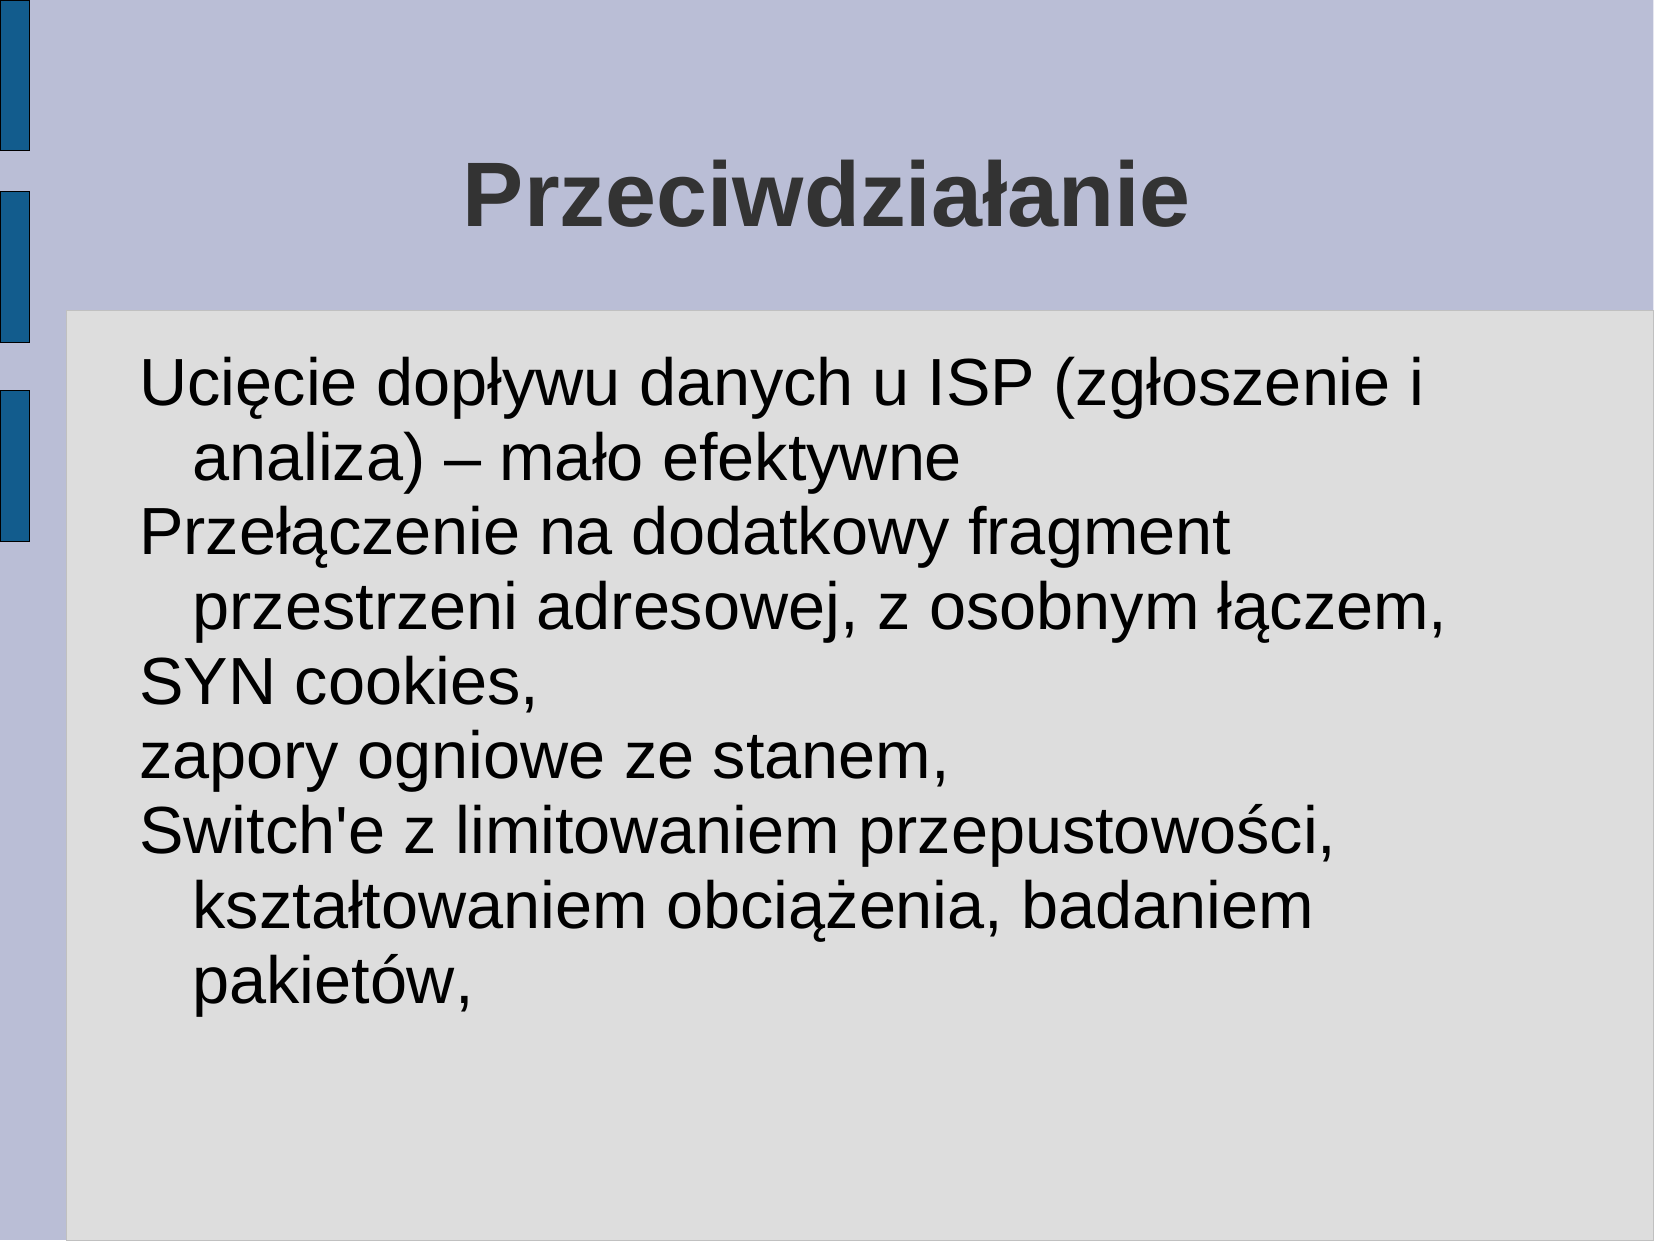

# Przeciwdziałanie
Ucięcie dopływu danych u ISP (zgłoszenie i analiza) – mało efektywne
Przełączenie na dodatkowy fragment przestrzeni adresowej, z osobnym łączem,
SYN cookies,
zapory ogniowe ze stanem,
Switch'e z limitowaniem przepustowości, kształtowaniem obciążenia, badaniem pakietów,